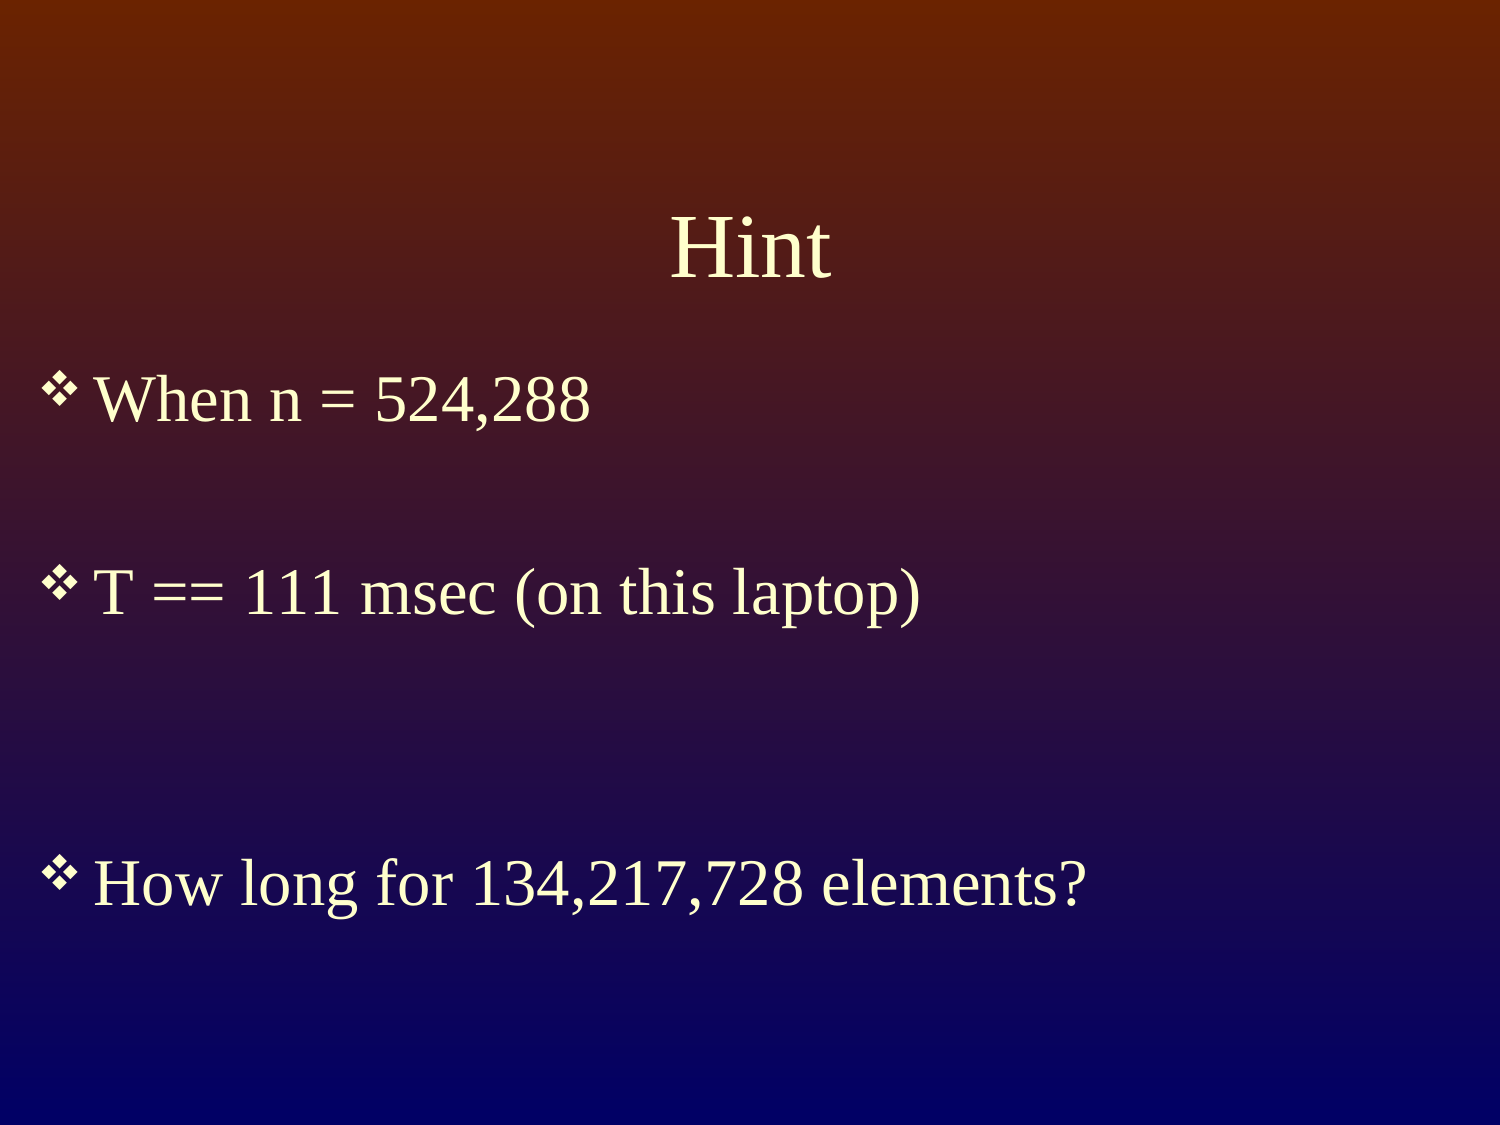

# Hint
When n = 524,288
T == 111 msec (on this laptop)
How long for 134,217,728 elements?